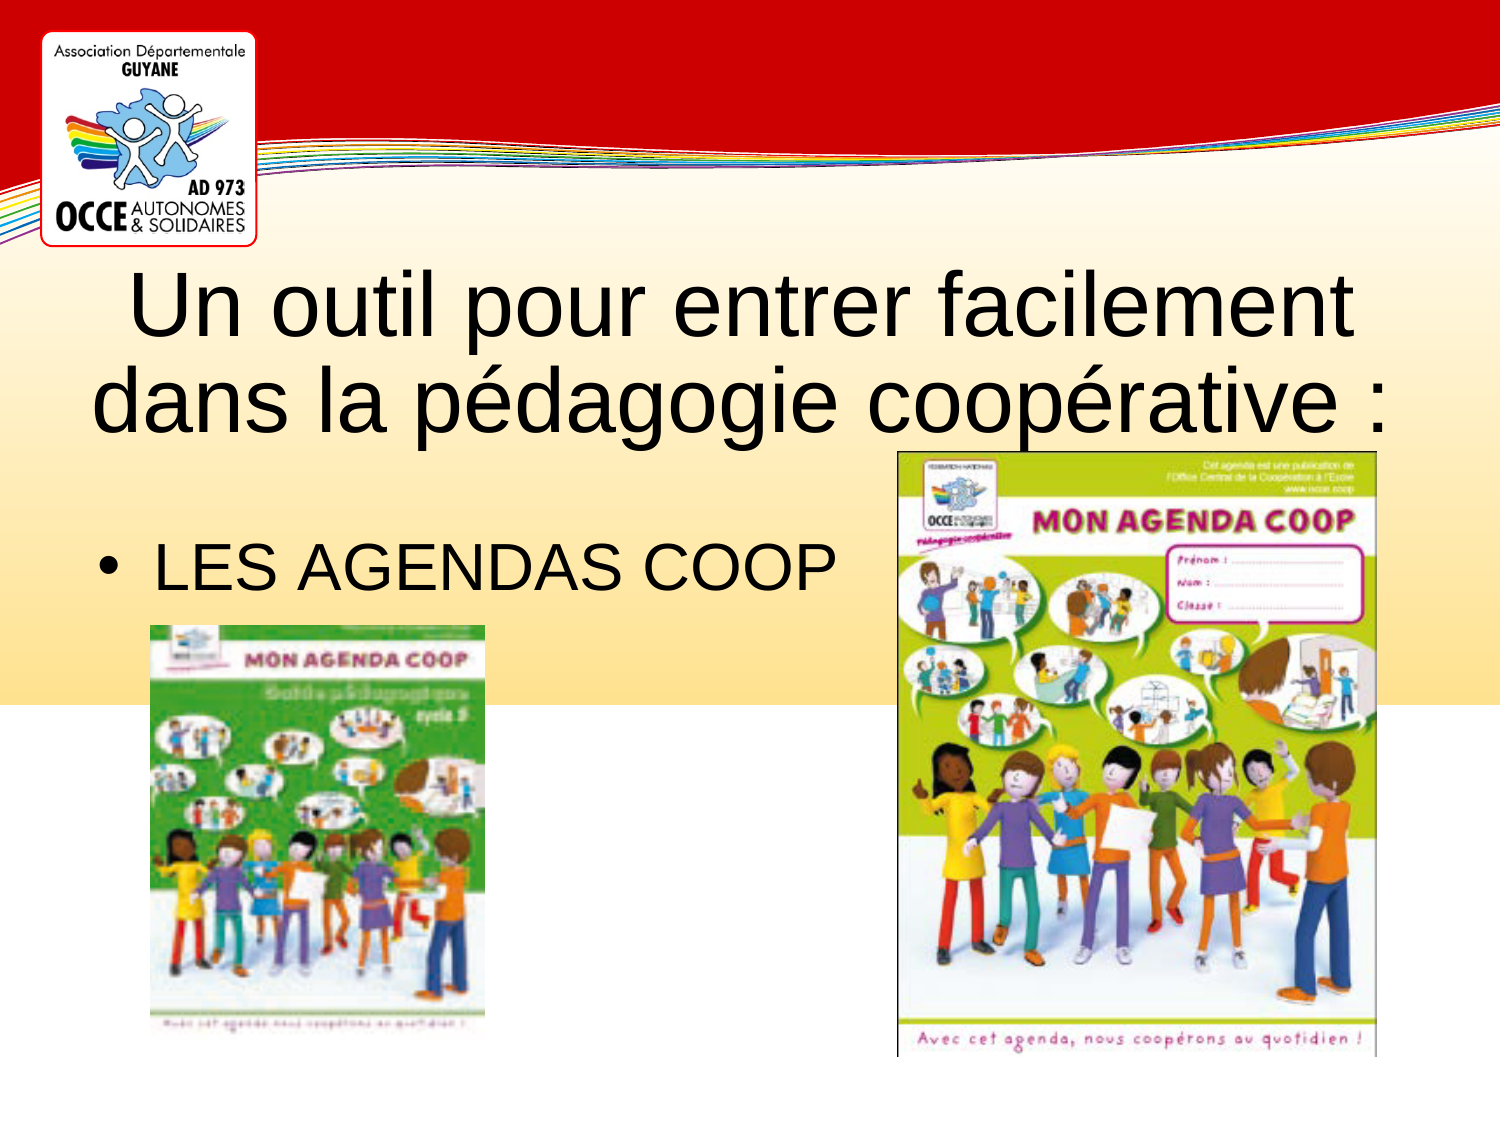

# Un outil pour entrer facilement dans la pédagogie coopérative :
LES AGENDAS COOP